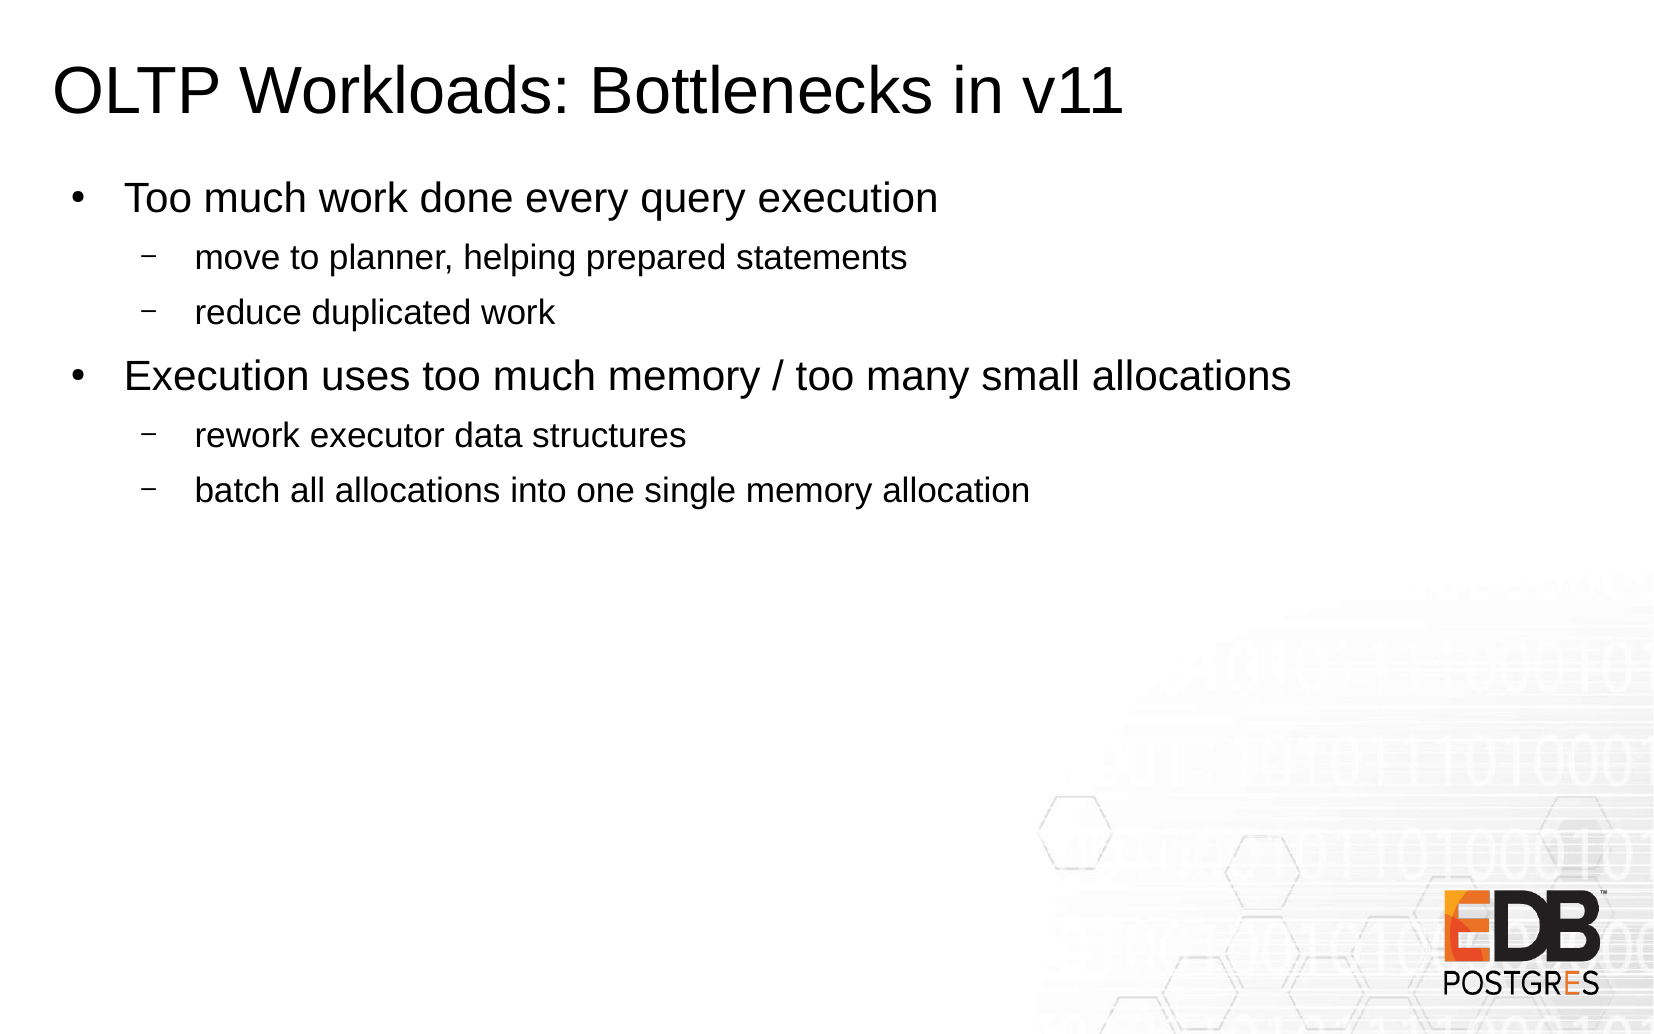

# OLTP Workloads: Bottlenecks in v11
Too much work done every query execution
move to planner, helping prepared statements
reduce duplicated work
Execution uses too much memory / too many small allocations
rework executor data structures
batch all allocations into one single memory allocation